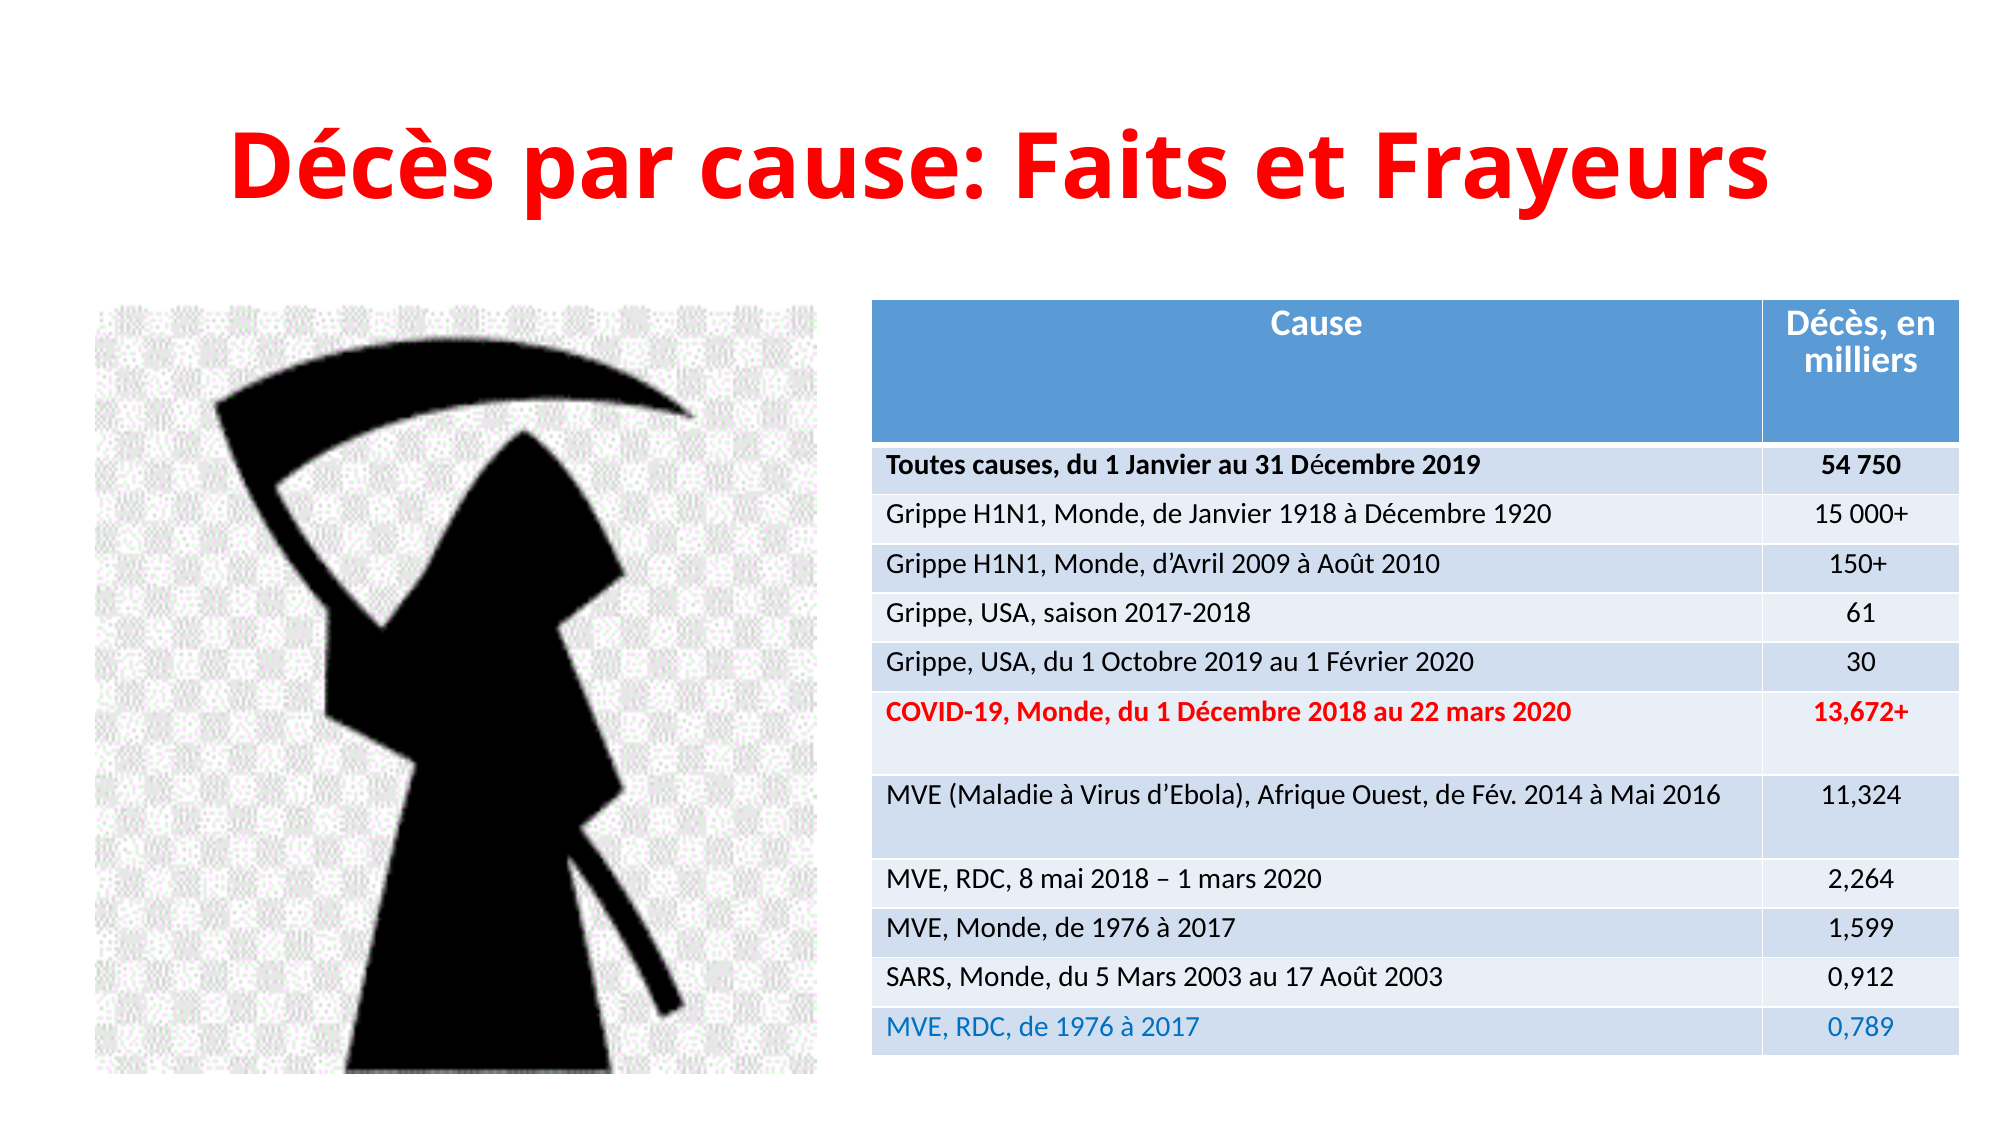

# Décès par cause: Faits et Frayeurs
| Cause | Décès, en milliers |
| --- | --- |
| Toutes causes, du 1 Janvier au 31 Décembre 2019 | 54 750 |
| Grippe H1N1, Monde, de Janvier 1918 à Décembre 1920 | 15 000+ |
| Grippe H1N1, Monde, d’Avril 2009 à Août 2010 | 150+ |
| Grippe, USA, saison 2017-2018 | 61 |
| Grippe, USA, du 1 Octobre 2019 au 1 Février 2020 | 30 |
| COVID-19, Monde, du 1 Décembre 2018 au 22 mars 2020 | 13,672+ |
| MVE (Maladie à Virus d’Ebola), Afrique Ouest, de Fév. 2014 à Mai 2016 | 11,324 |
| MVE, RDC, 8 mai 2018 – 1 mars 2020 | 2,264 |
| MVE, Monde, de 1976 à 2017 | 1,599 |
| SARS, Monde, du 5 Mars 2003 au 17 Août 2003 | 0,912 |
| MVE, RDC, de 1976 à 2017 | 0,789 |